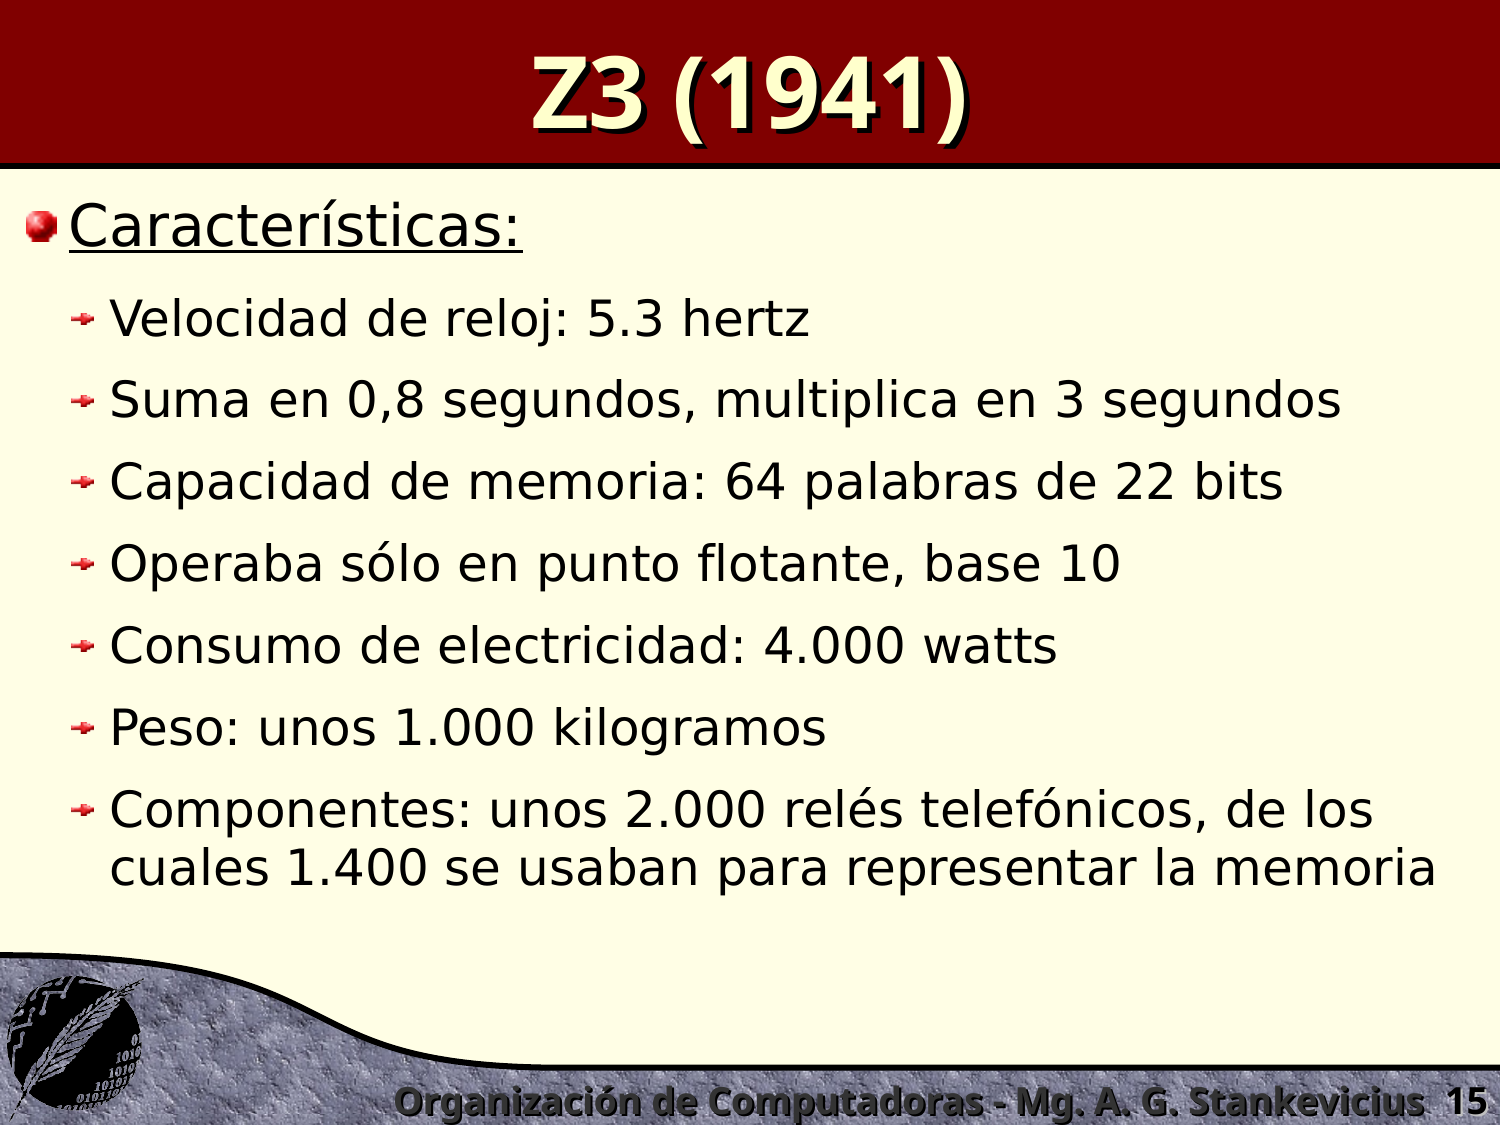

# Z3 (1941)
Características:
Velocidad de reloj: 5.3 hertz
Suma en 0,8 segundos, multiplica en 3 segundos
Capacidad de memoria: 64 palabras de 22 bits
Operaba sólo en punto flotante, base 10
Consumo de electricidad: 4.000 watts
Peso: unos 1.000 kilogramos
Componentes: unos 2.000 relés telefónicos, de los cuales 1.400 se usaban para representar la memoria
15